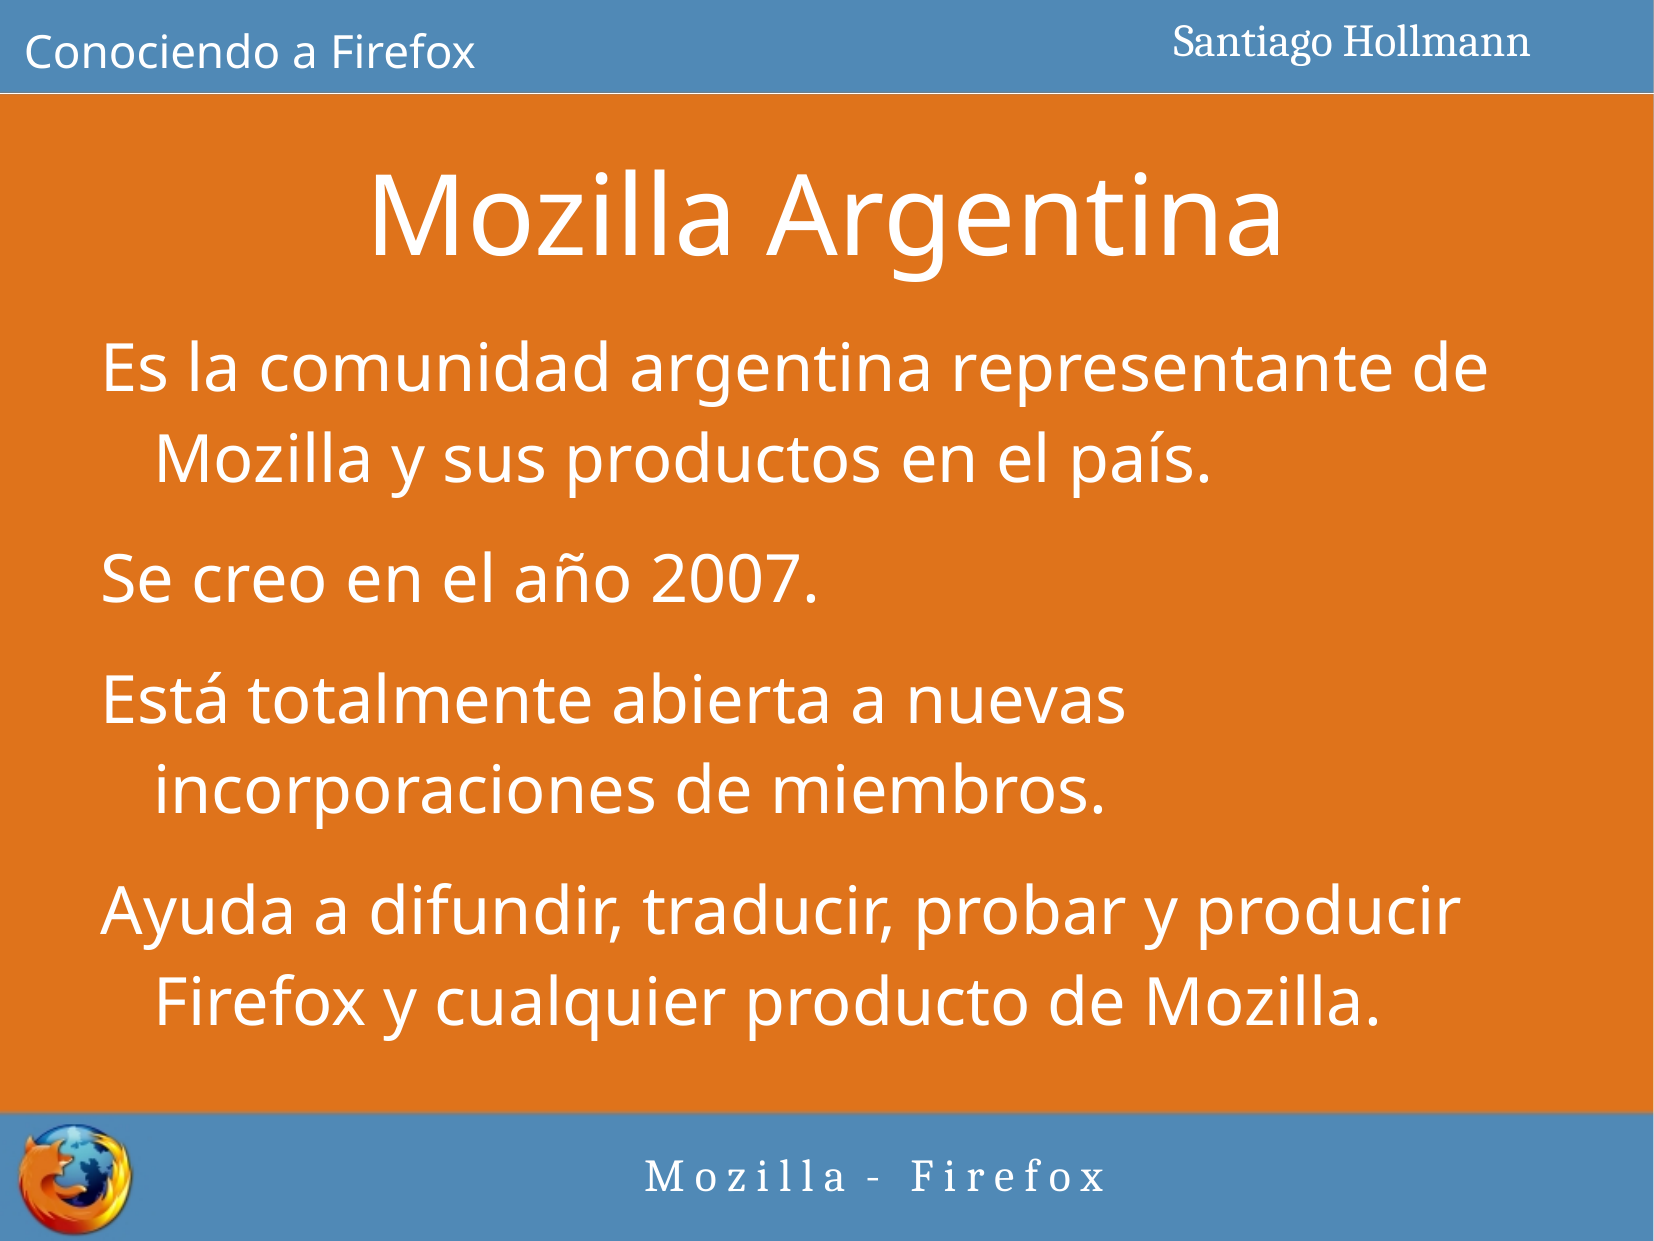

Santiago Hollmann
Conociendo a Firefox
# Mozilla Argentina
Es la comunidad argentina representante de Mozilla y sus productos en el país.
Se creo en el año 2007.
Está totalmente abierta a nuevas incorporaciones de miembros.
Ayuda a difundir, traducir, probar y producir Firefox y cualquier producto de Mozilla.
M o z i l l a - F i r e f o x